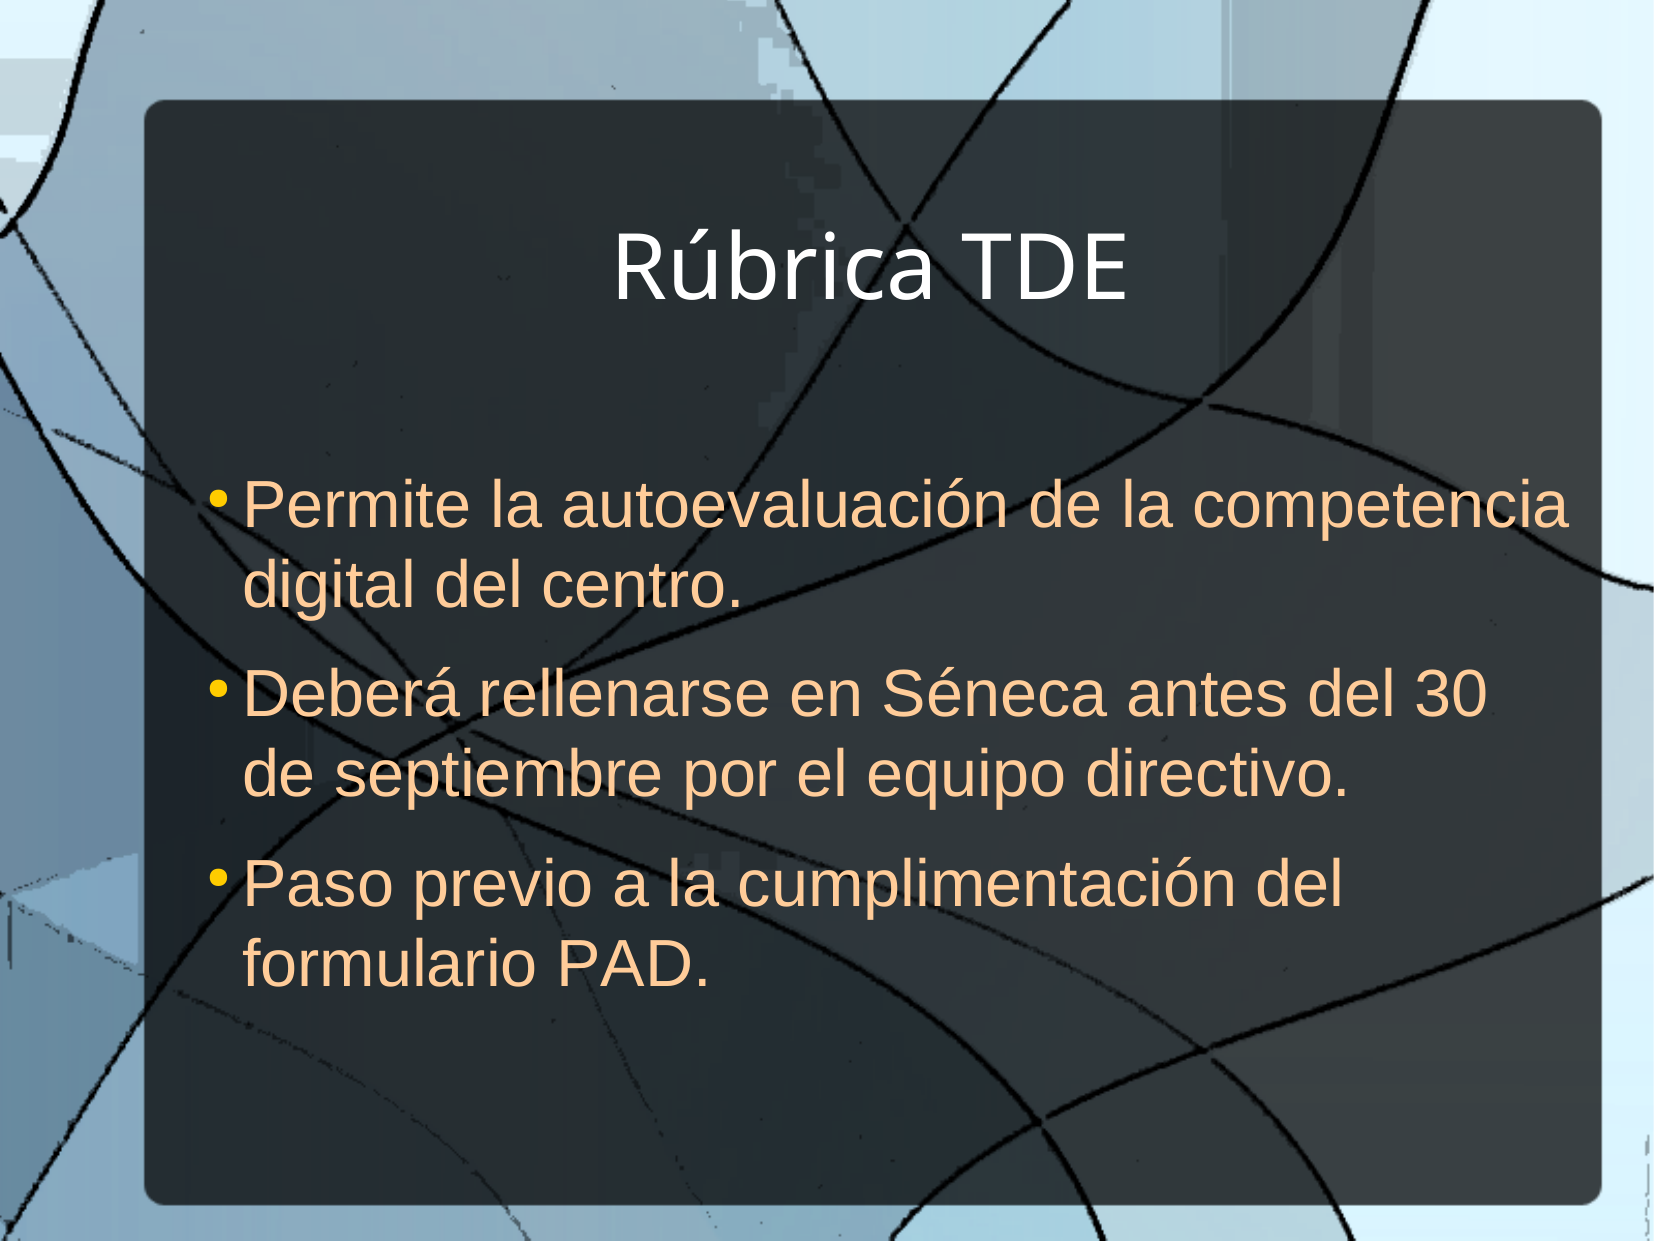

# Rúbrica TDE
Permite la autoevaluación de la competencia digital del centro.
Deberá rellenarse en Séneca antes del 30 de septiembre por el equipo directivo.
Paso previo a la cumplimentación del formulario PAD.